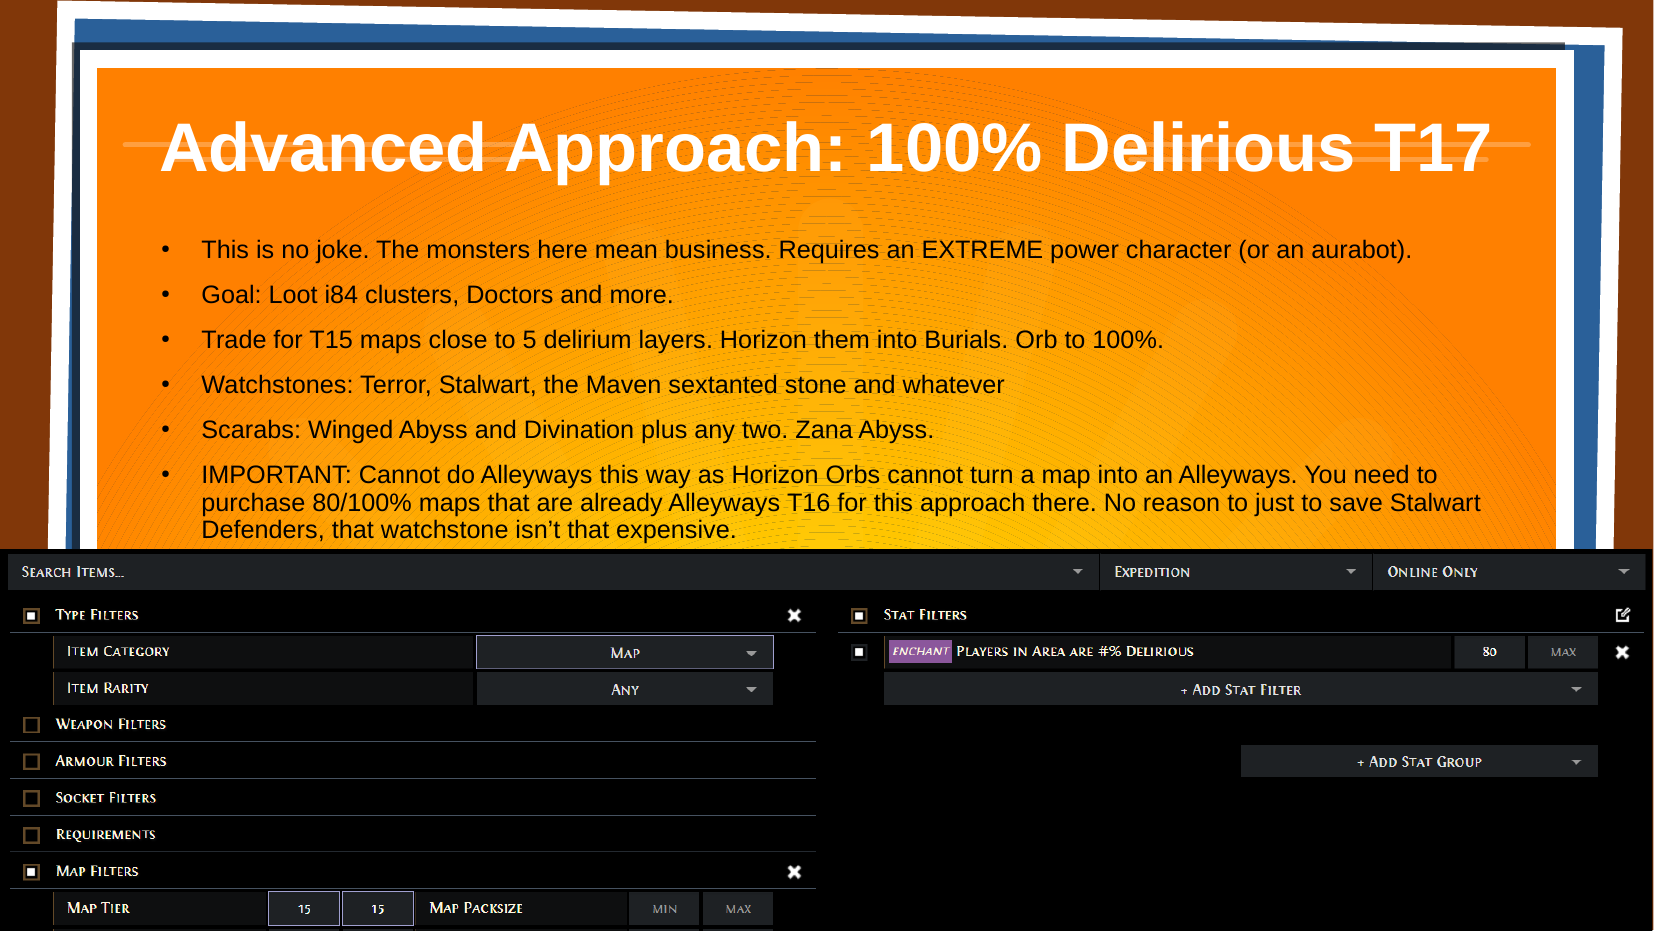

# Advanced Approach: 100% Delirious T17
This is no joke. The monsters here mean business. Requires an EXTREME power character (or an aurabot).
Goal: Loot i84 clusters, Doctors and more.
Trade for T15 maps close to 5 delirium layers. Horizon them into Burials. Orb to 100%.
Watchstones: Terror, Stalwart, the Maven sextanted stone and whatever
Scarabs: Winged Abyss and Divination plus any two. Zana Abyss.
IMPORTANT: Cannot do Alleyways this way as Horizon Orbs cannot turn a map into an Alleyways. You need to purchase 80/100% maps that are already Alleyways T16 for this approach there. No reason to just to save Stalwart Defenders, that watchstone isn’t that expensive.
14